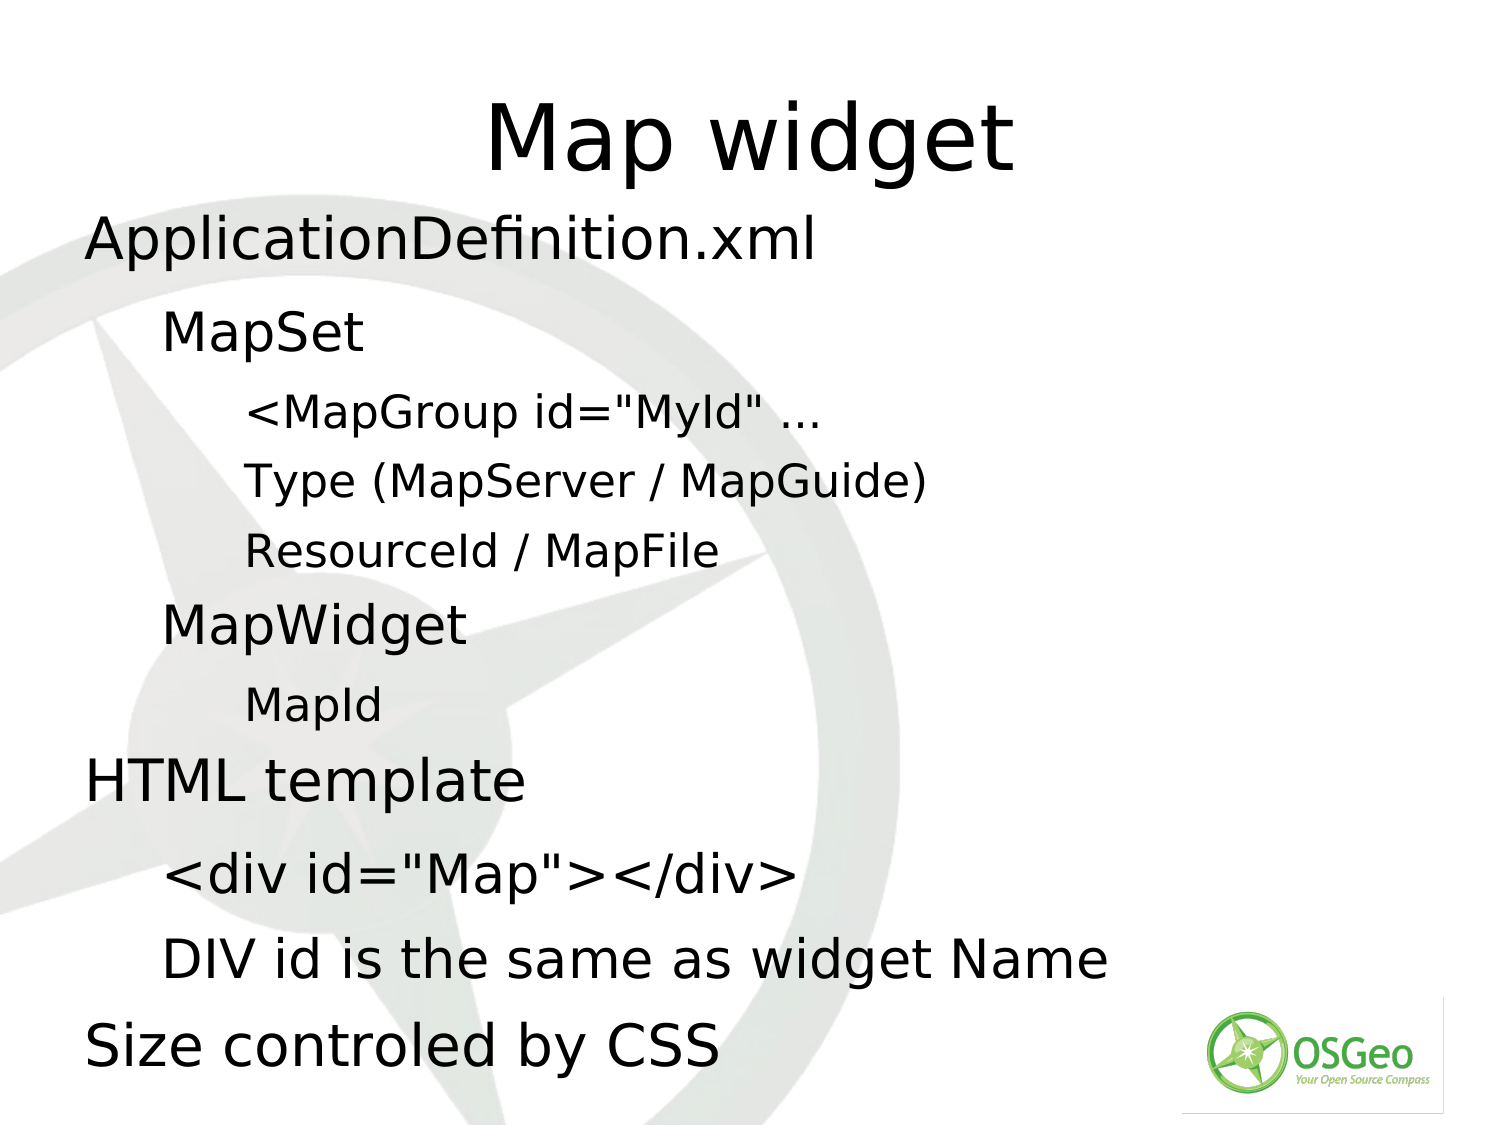

# Map widget
ApplicationDefinition.xml
MapSet
<MapGroup id="MyId" ...
Type (MapServer / MapGuide)
ResourceId / MapFile
MapWidget
MapId
HTML template
<div id="Map"></div>
DIV id is the same as widget Name
Size controled by CSS